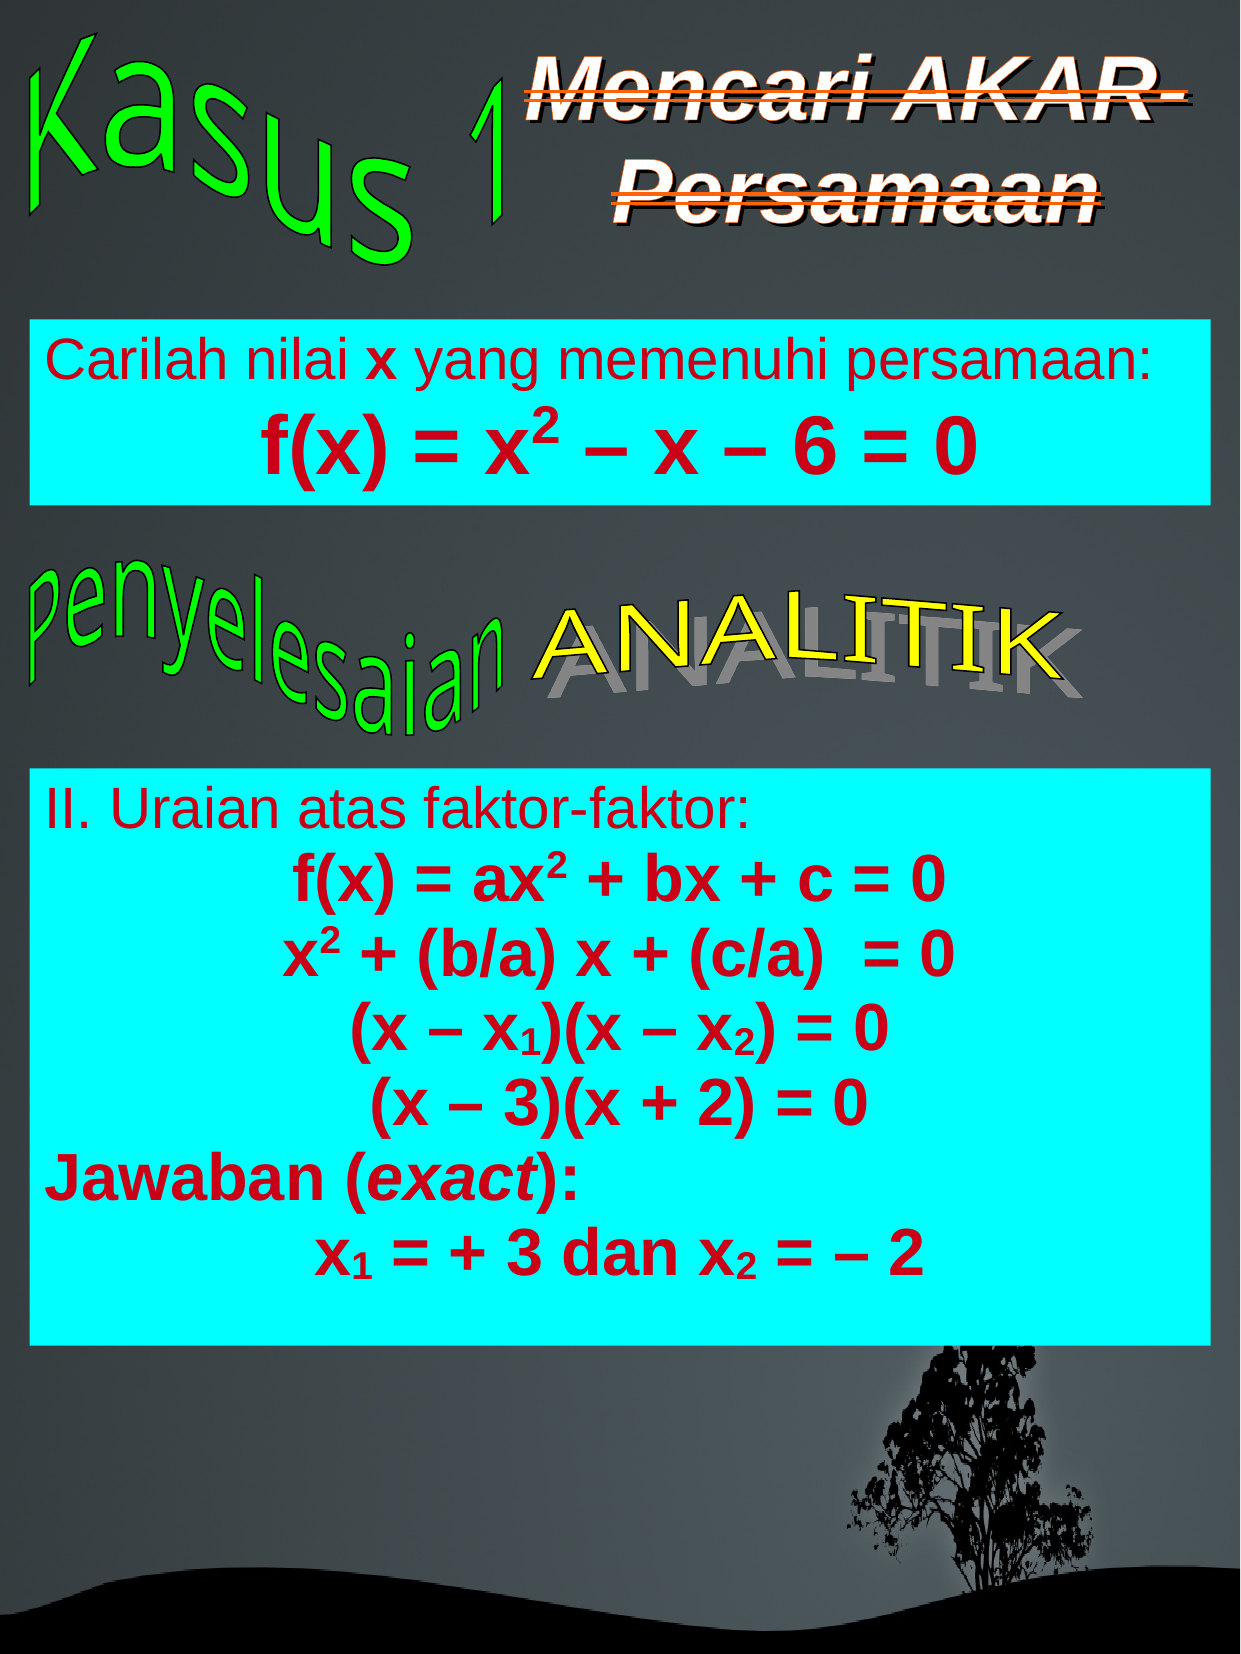

Kasus 1
Mencari AKAR-Persamaan
Carilah nilai x yang memenuhi persamaan:
f(x) = x2 – x – 6 = 0
Penyelesaian
ANALITIK
II. Uraian atas faktor-faktor:
f(x) = ax2 + bx + c = 0
x2 + (b/a) x + (c/a) = 0
(x – x1)(x – x2) = 0
(x – 3)(x + 2) = 0
Jawaban (exact):
x1 = + 3 dan x2 = – 2